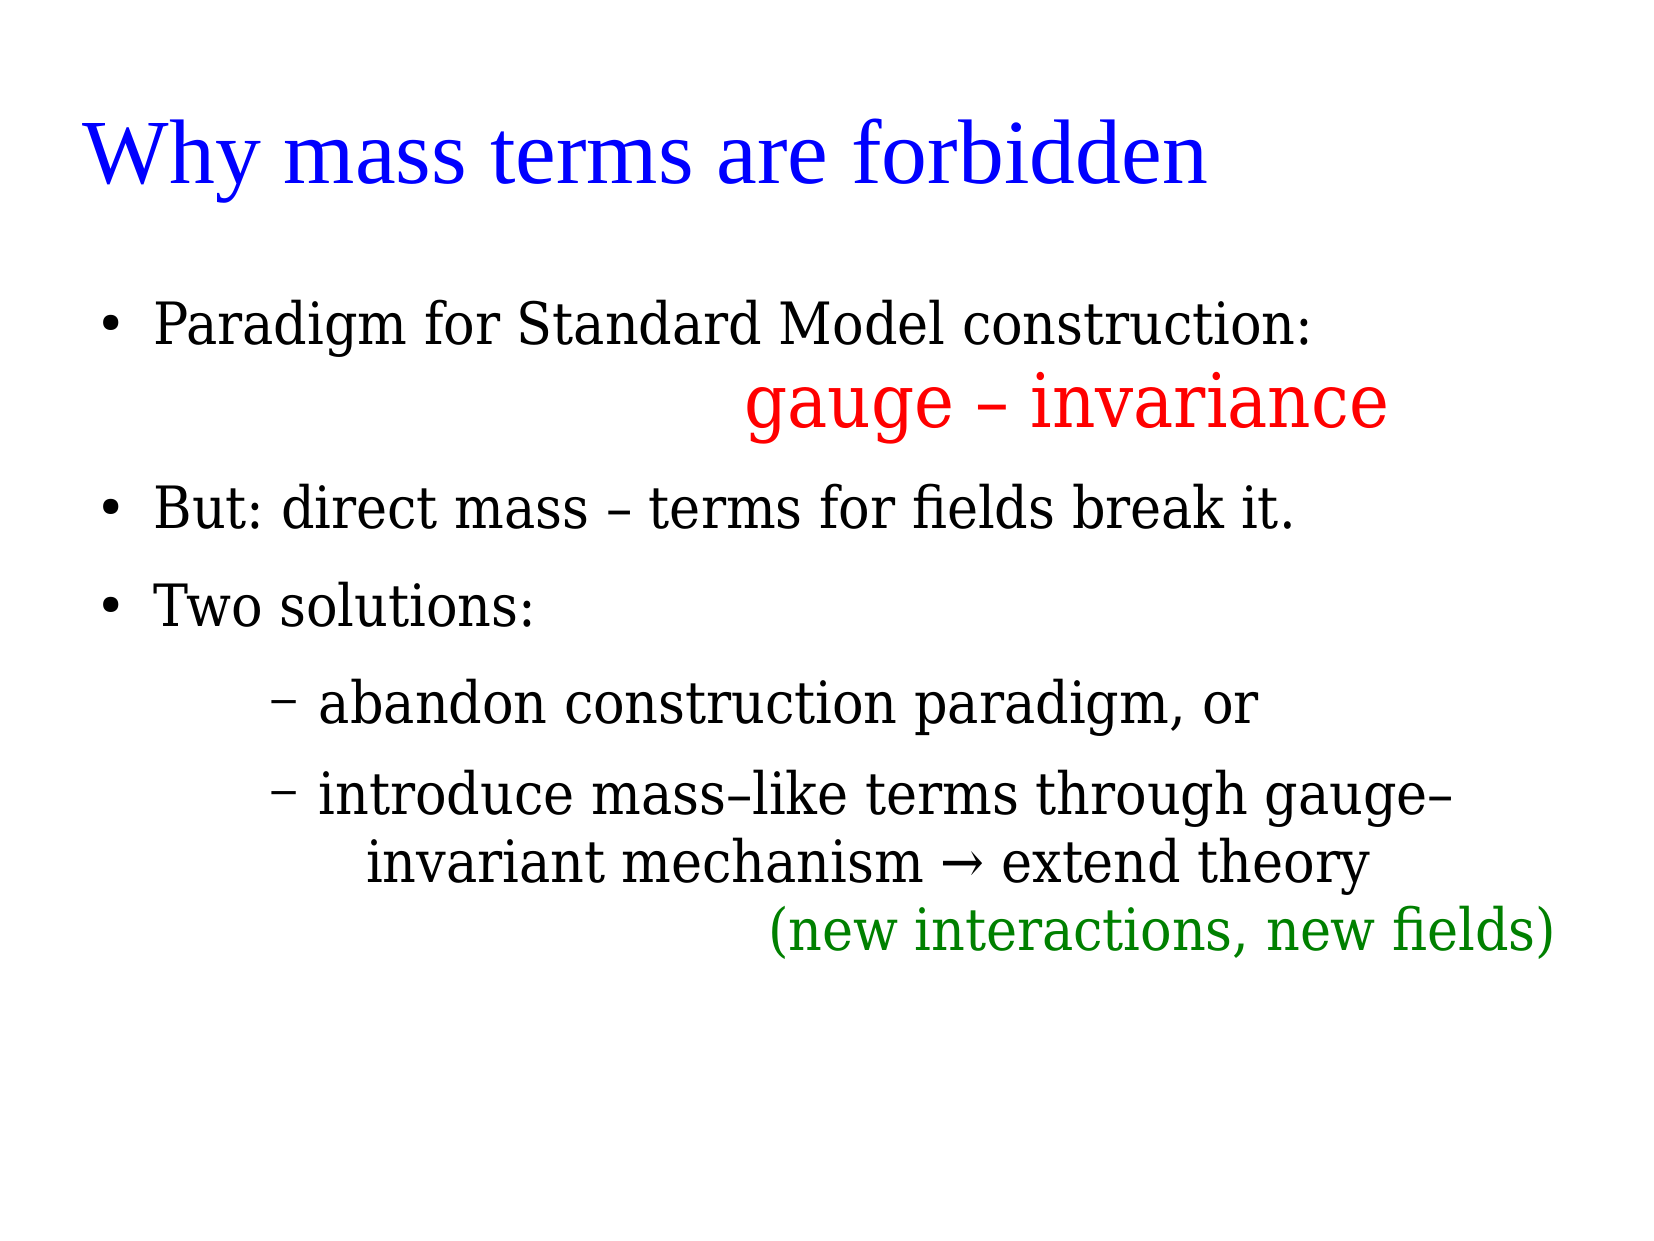

# Why mass terms are forbidden
Paradigm for Standard Model construction: 											gauge – invariance
But: direct mass – terms for fields break it.
Two solutions:
abandon construction paradigm, or
introduce mass–like terms through gauge–invariant mechanism → extend theory (new interactions, new fields)